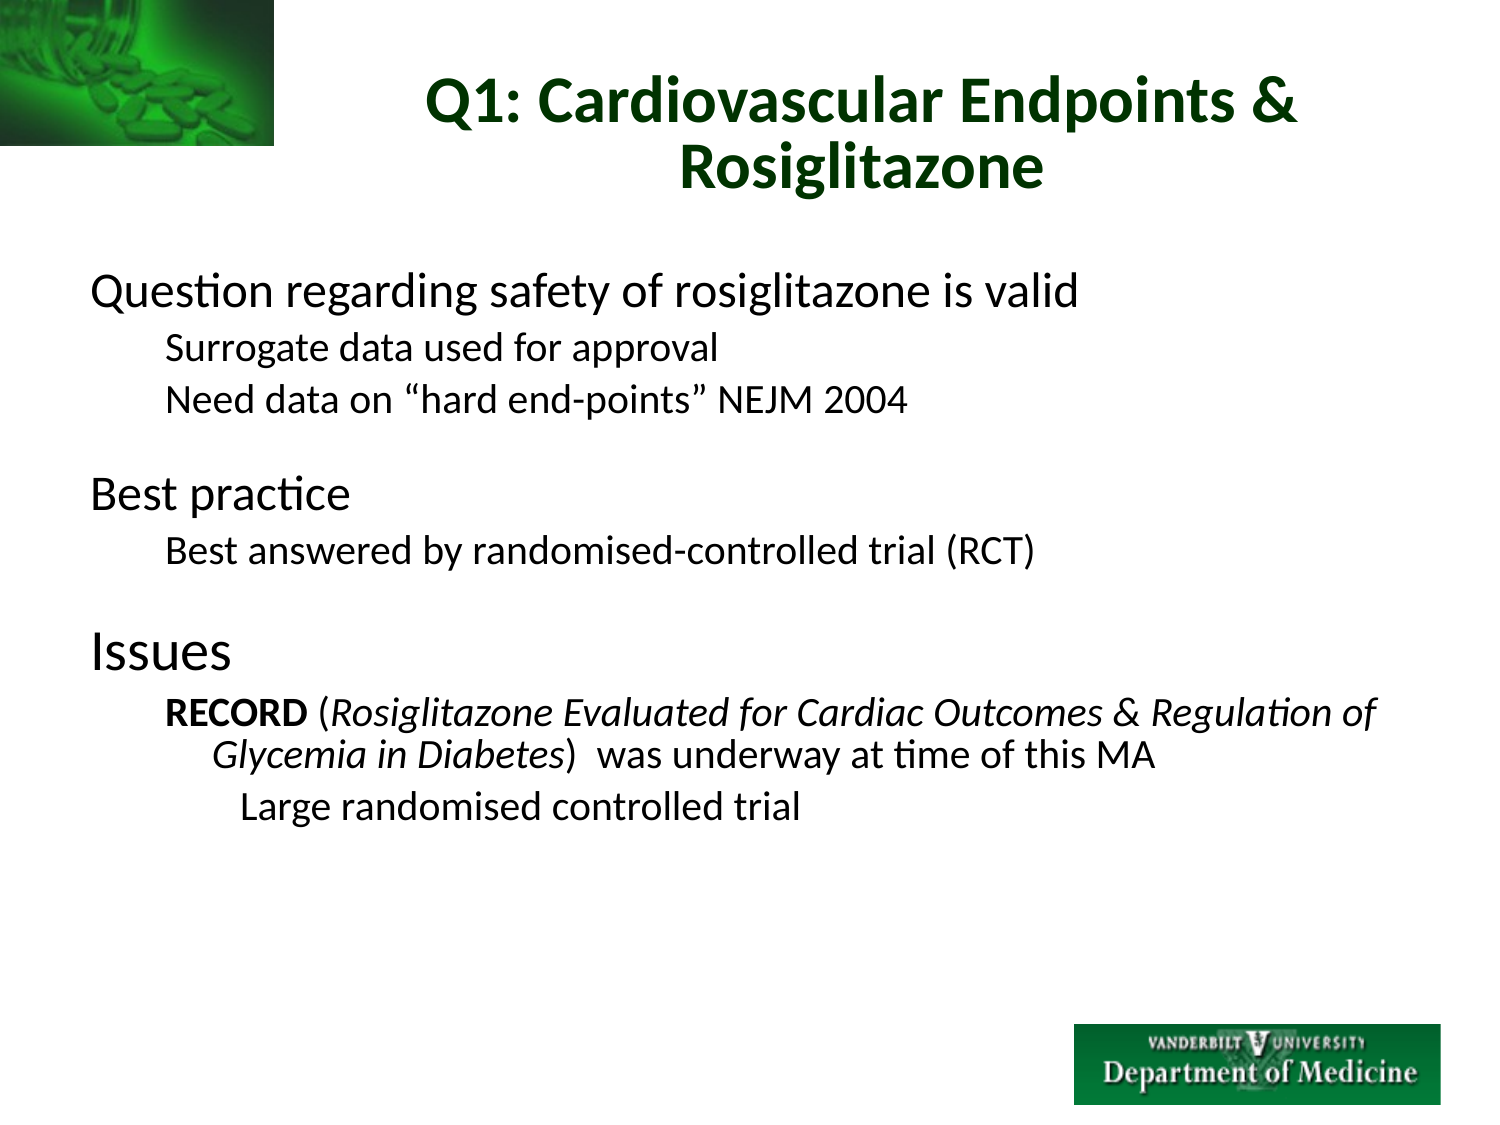

Q1: Cardiovascular Endpoints & Rosiglitazone
# Question regarding safety of rosiglitazone is valid
Surrogate data used for approval
Need data on “hard end-points” NEJM 2004
Best practice
Best answered by randomised-controlled trial (RCT)
Issues
RECORD (Rosiglitazone Evaluated for Cardiac Outcomes & Regulation of Glycemia in Diabetes) was underway at time of this MA
Large randomised controlled trial